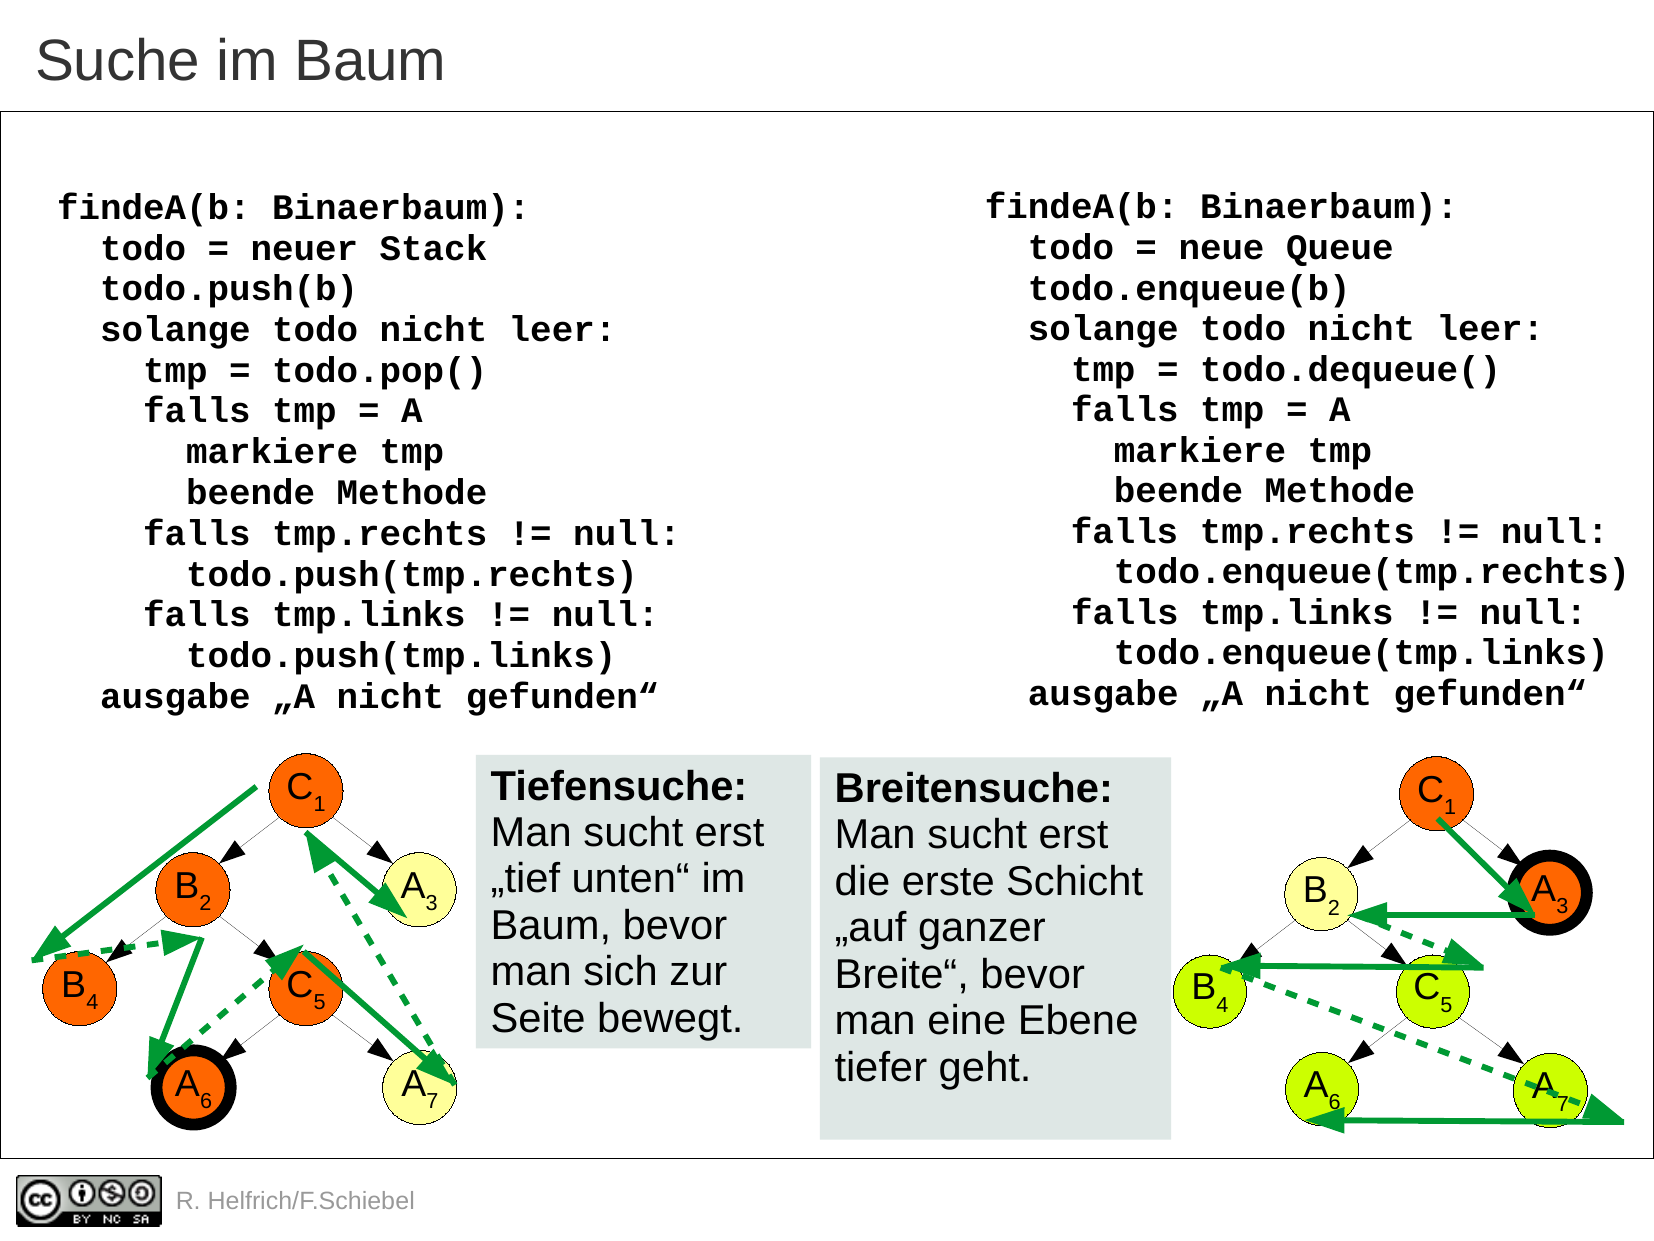

# Suche im Baum
findeA(b: Binaerbaum):
 todo = neuer Stack
 todo.push(b)
 solange todo nicht leer:
 tmp = todo.pop()
 falls tmp = A
 markiere tmp
 beende Methode
 falls tmp.rechts != null:
 todo.push(tmp.rechts)
 falls tmp.links != null:
 todo.push(tmp.links)
 ausgabe „A nicht gefunden“
findeA(b: Binaerbaum):
 todo = neue Queue
 todo.enqueue(b)
 solange todo nicht leer:
 tmp = todo.dequeue()
 falls tmp = A
 markiere tmp
 beende Methode
 falls tmp.rechts != null:
 todo.enqueue(tmp.rechts)
 falls tmp.links != null:
 todo.enqueue(tmp.links)
 ausgabe „A nicht gefunden“
C1
B2
A3
B4
C5
A6
A7
Tiefensuche:
Man sucht erst „tief unten“ im Baum, bevor man sich zur Seite bewegt.
C1
A3
B2
B4
C5
A6
A7
Breitensuche:
Man sucht erst die erste Schicht „auf ganzer Breite“, bevor man eine Ebene tiefer geht.